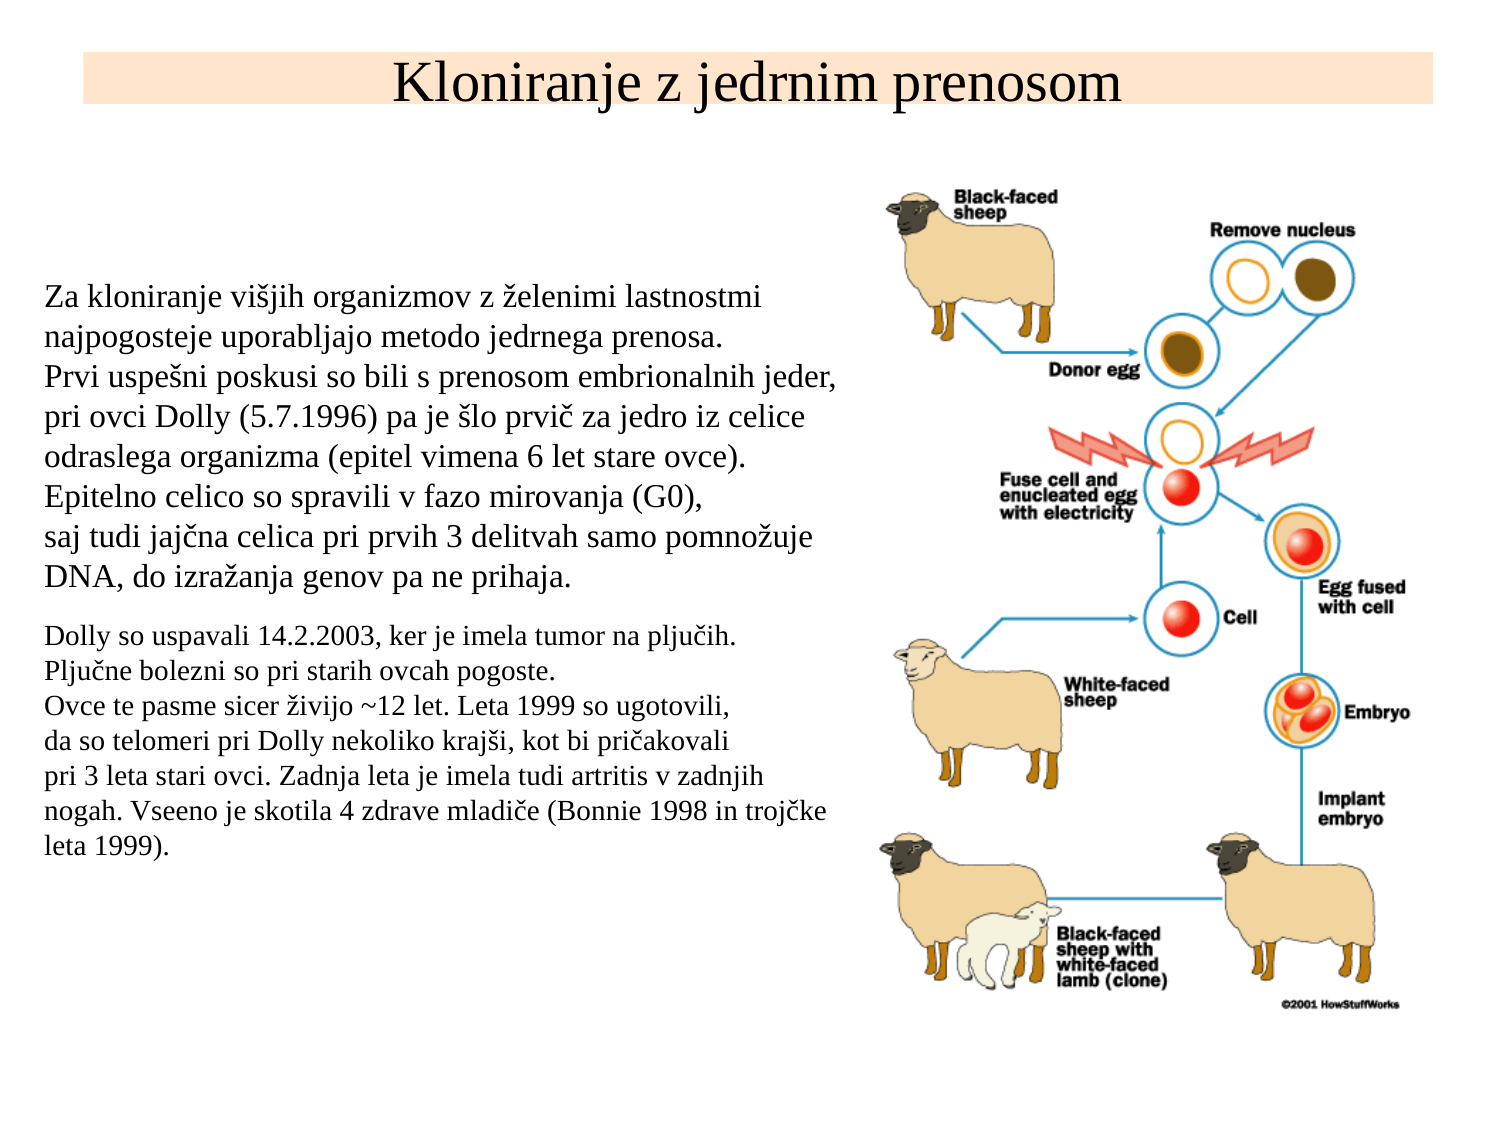

Kloniranje z jedrnim prenosom
Za kloniranje višjih organizmov z želenimi lastnostmi
najpogosteje uporabljajo metodo jedrnega prenosa.
Prvi uspešni poskusi so bili s prenosom embrionalnih jeder,
pri ovci Dolly (5.7.1996) pa je šlo prvič za jedro iz celice
odraslega organizma (epitel vimena 6 let stare ovce).
Epitelno celico so spravili v fazo mirovanja (G0),
saj tudi jajčna celica pri prvih 3 delitvah samo pomnožuje
DNA, do izražanja genov pa ne prihaja.
Dolly so uspavali 14.2.2003, ker je imela tumor na pljučih.
Pljučne bolezni so pri starih ovcah pogoste.
Ovce te pasme sicer živijo ~12 let. Leta 1999 so ugotovili,
da so telomeri pri Dolly nekoliko krajši, kot bi pričakovali
pri 3 leta stari ovci. Zadnja leta je imela tudi artritis v zadnjih
nogah. Vseeno je skotila 4 zdrave mladiče (Bonnie 1998 in trojčke leta 1999).